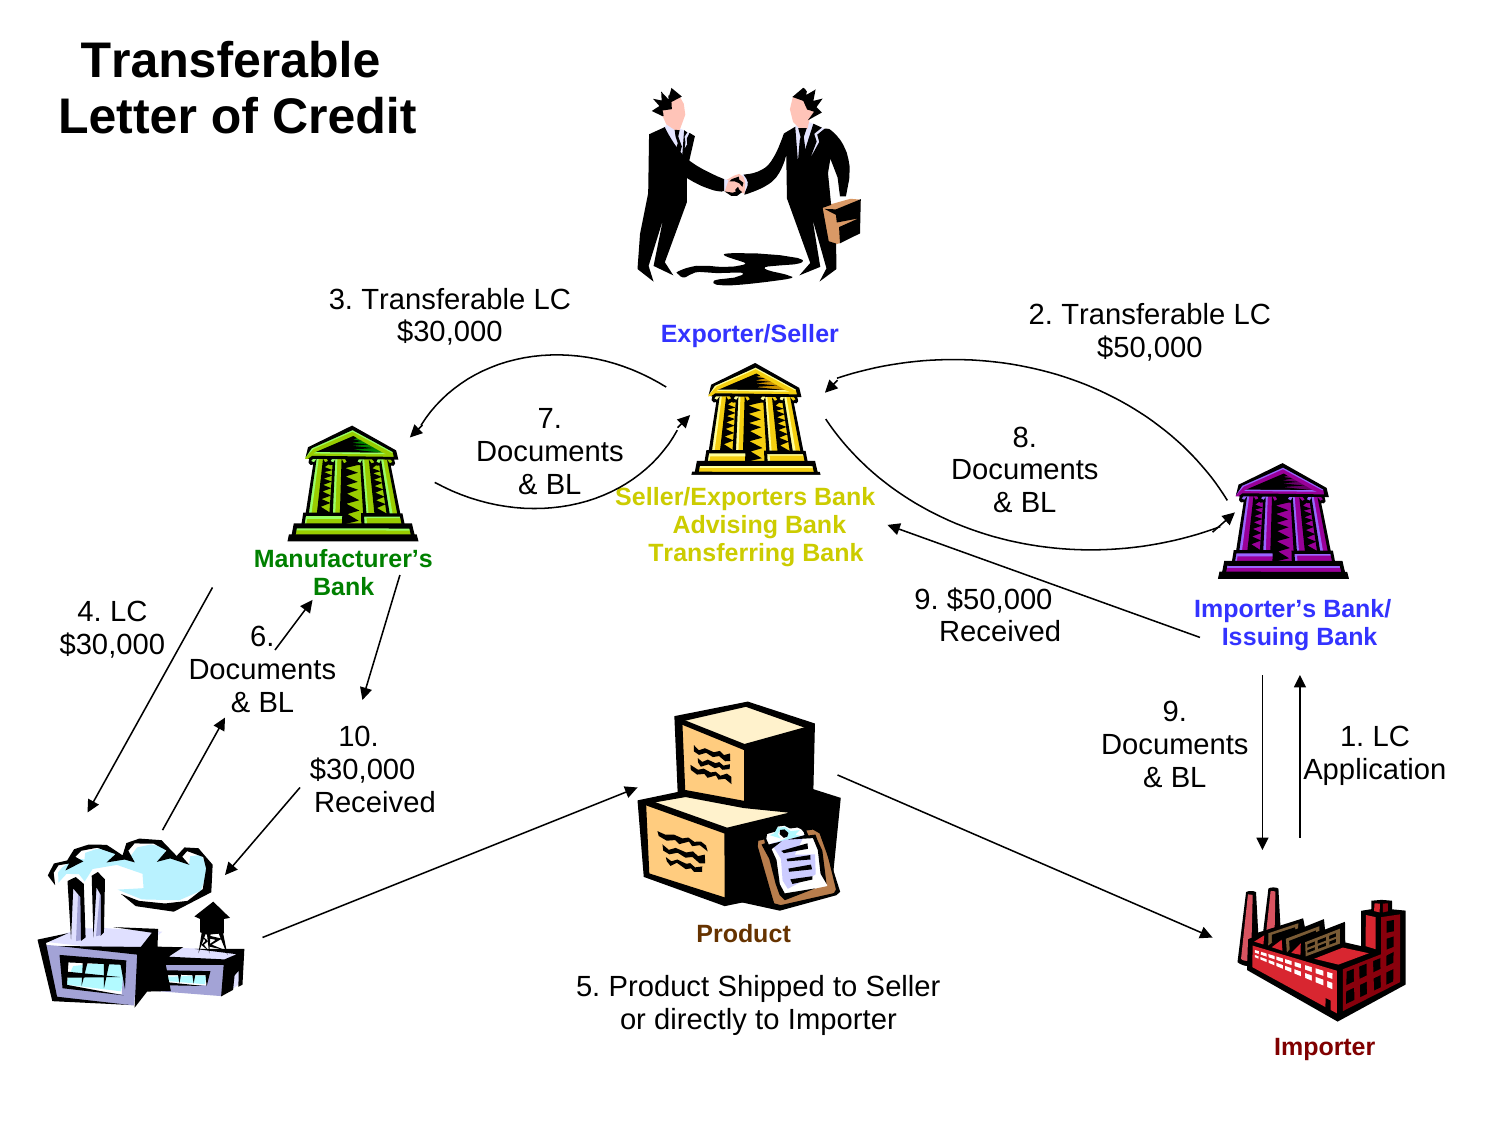

Transferable
Letter of Credit
3. Transferable LC $30,000
2. Transferable LC $50,000
Exporter/Seller
Seller/Exporters Bank Advising Bank Transferring Bank
7. Documents & BL
8. Documents & BL
Manufacturer’s Bank
Importer’s Bank/ Issuing Bank
9. $50,000
 Received
4. LC $30,000
6. Documents & BL
9. Documents & BL
10.
$30,000
 Received
1. LC Application
Importer
Product
5. Product Shipped to Seller
or directly to Importer